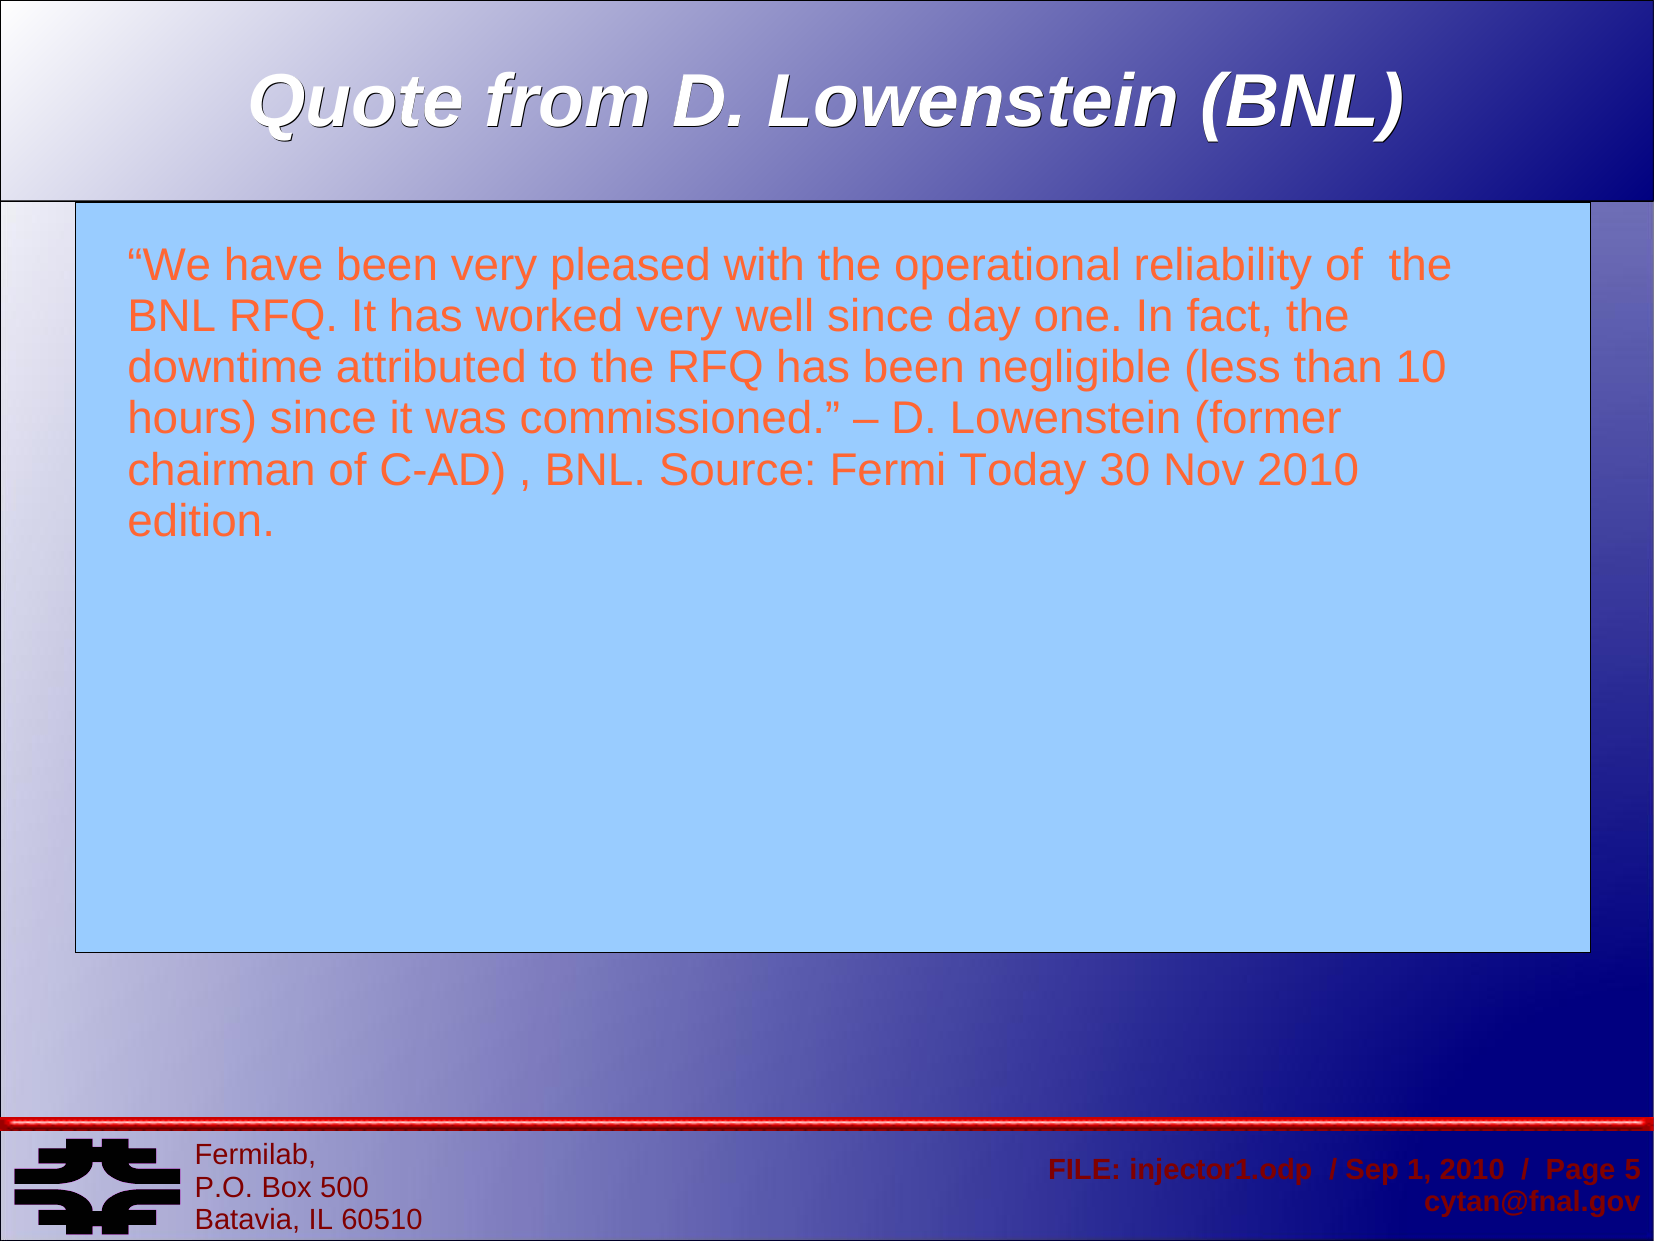

# Quote from D. Lowenstein (BNL)
“We have been very pleased with the operational reliability of the BNL RFQ. It has worked very well since day one. In fact, the
downtime attributed to the RFQ has been negligible (less than 10 hours) since it was commissioned.” – D. Lowenstein (former chairman of C-AD) , BNL. Source: Fermi Today 30 Nov 2010 edition.